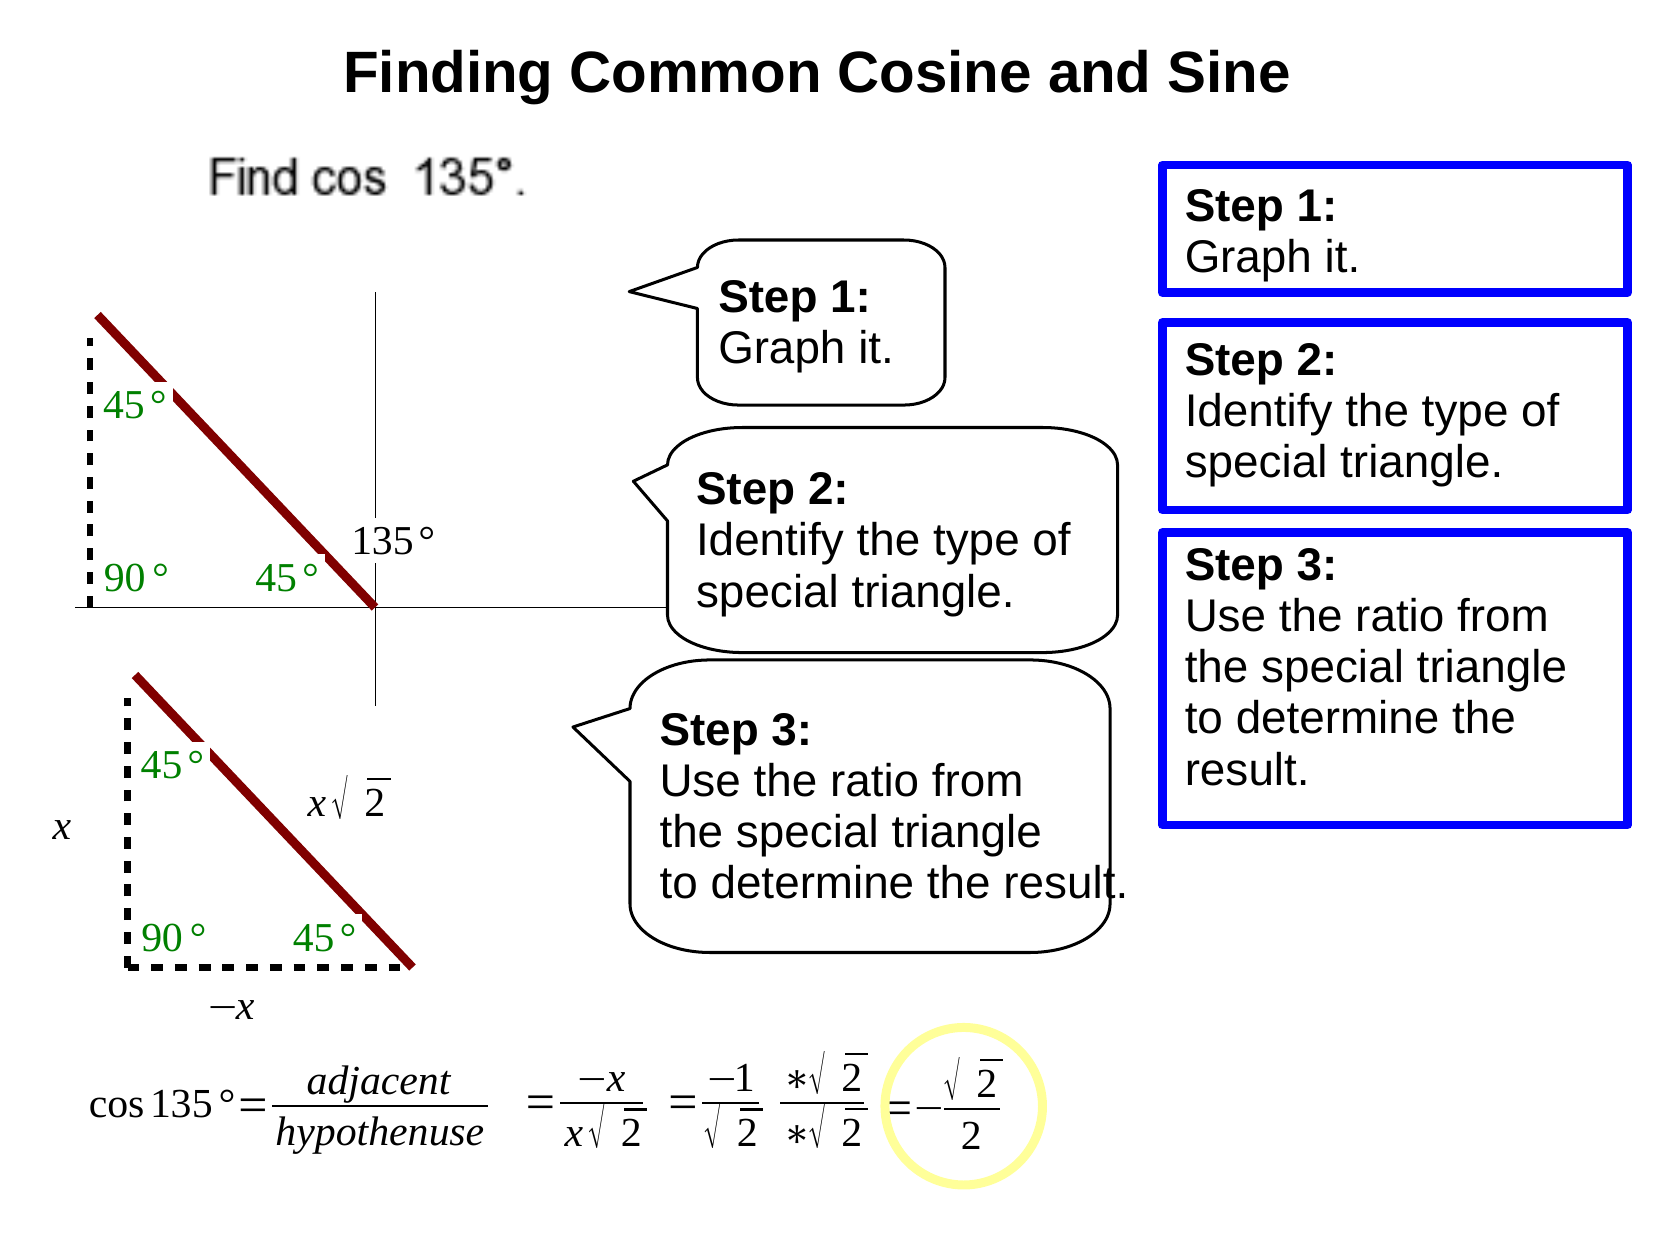

Finding Common Cosine and Sine
Step 1:
Graph it.
Step 2:
Identify the type of special triangle.
Step 3:
Use the ratio from the special triangle to determine the result.
Step 1:
Graph it.
Step 2:
Identify the type of
special triangle.
Step 3:
Use the ratio from
the special triangle
to determine the result.